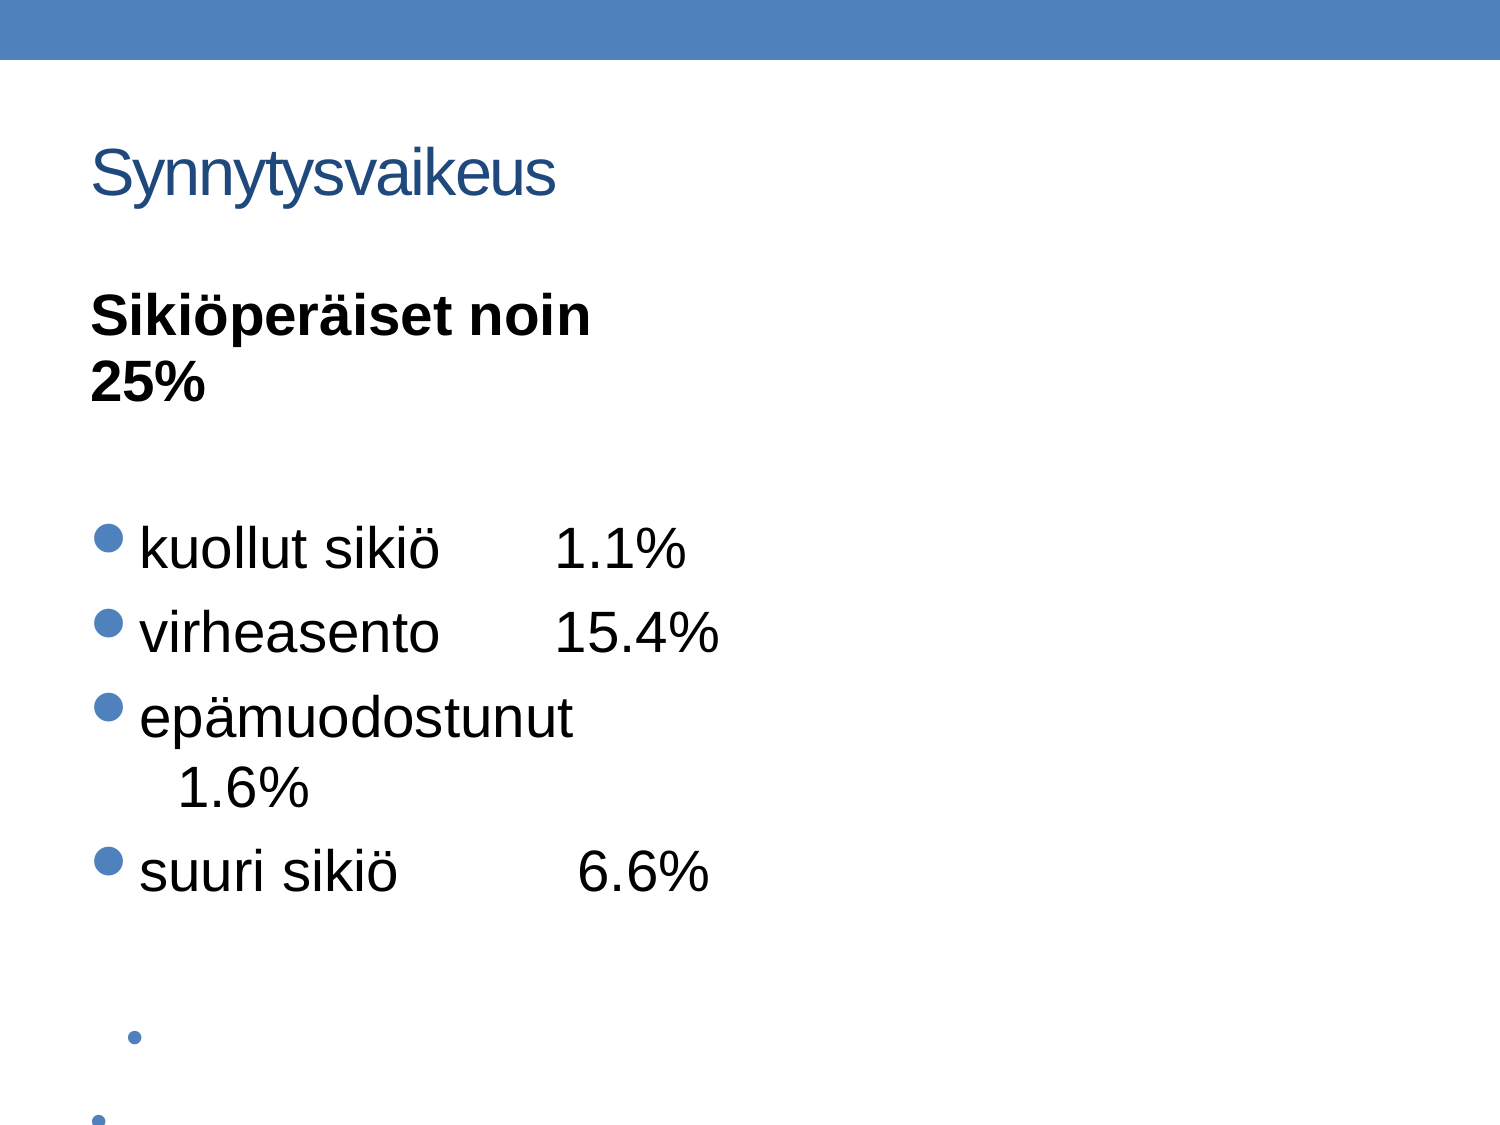

# Synnytysvaikeus
Sikiöperäiset noin 25%
kuollut sikiö 1.1%
virheasento 15.4%
epämuodostunut 1.6%
suuri sikiö 6.6%